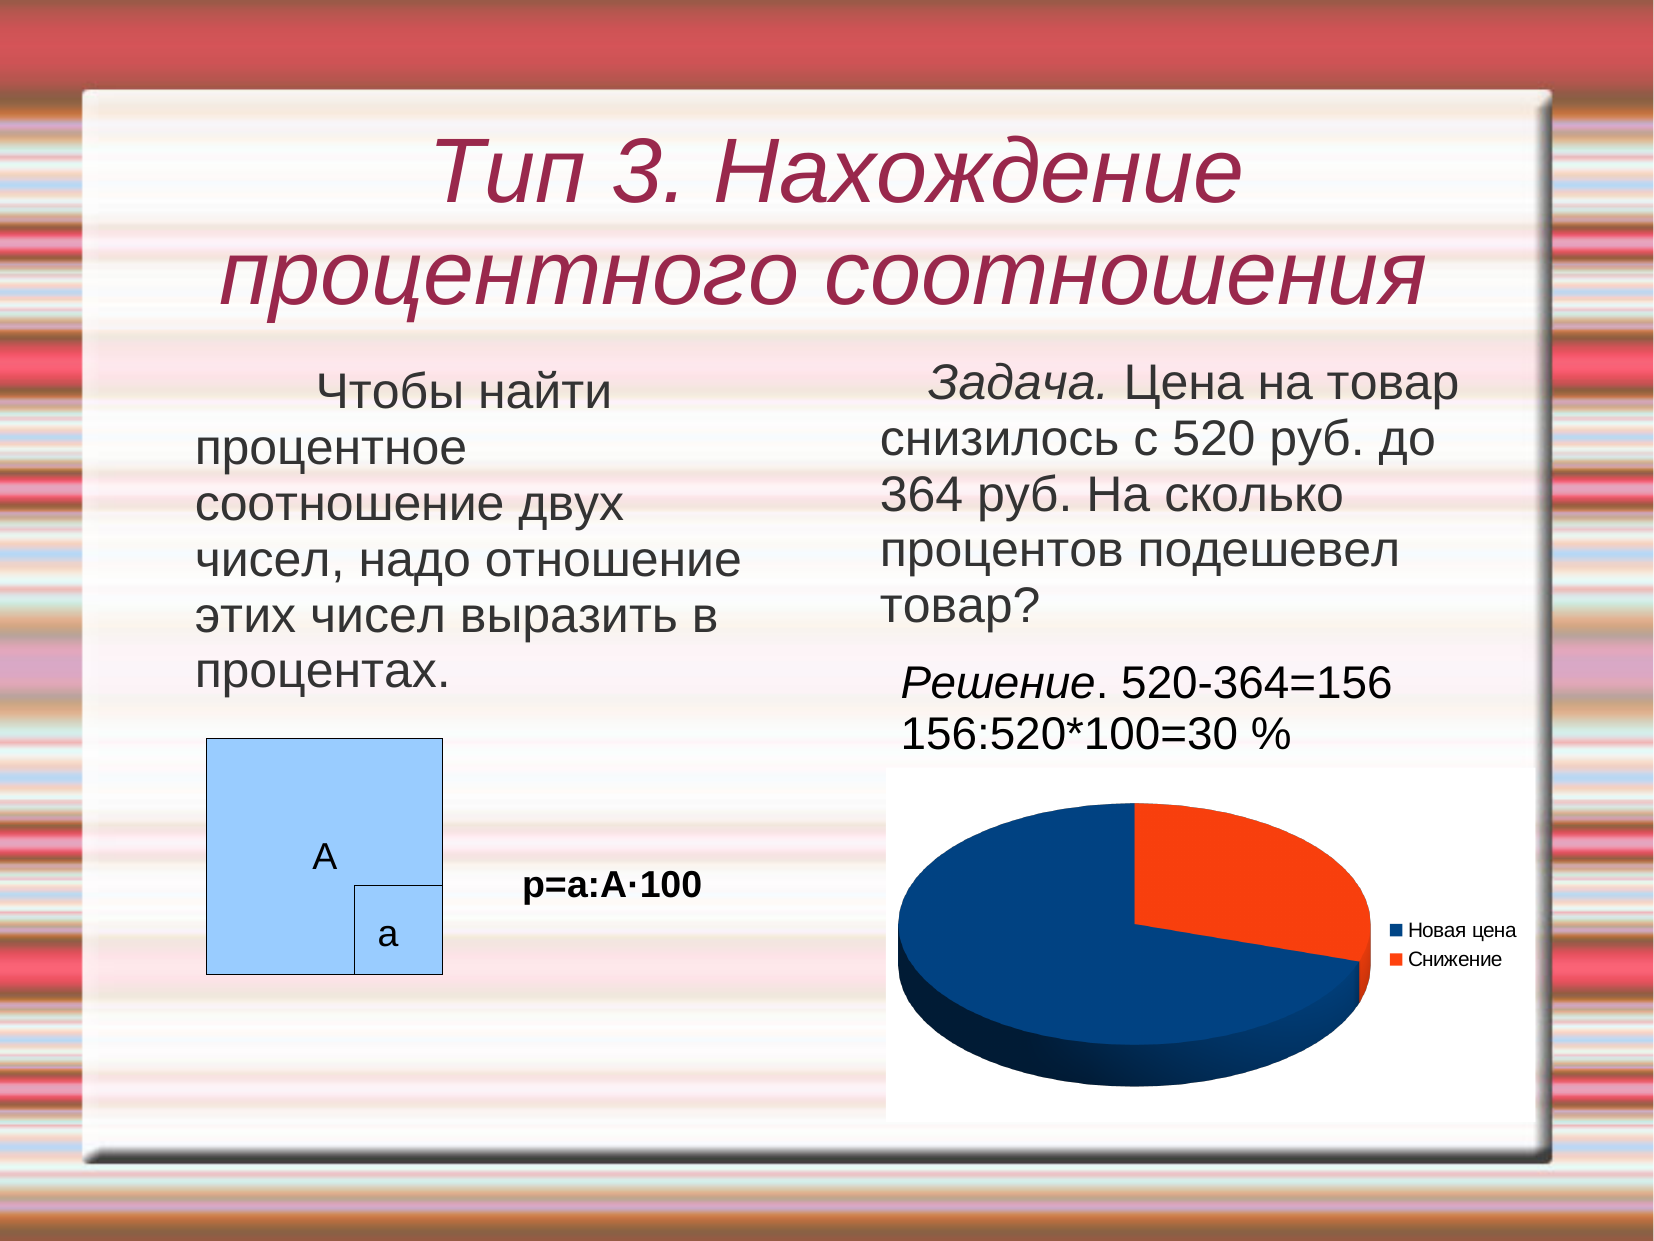

# Тип 3. Нахождение процентного соотношения
Задача. Цена на товар снизилось с 520 руб. до 364 руб. На сколько процентов подешевел товар?
Чтобы найти процентное соотношение двух чисел, надо отношение этих чисел выразить в процентах.
Решение. 520-364=156
156:520*100=30 %
А
[unsupported chart]
p=а:А·100
а